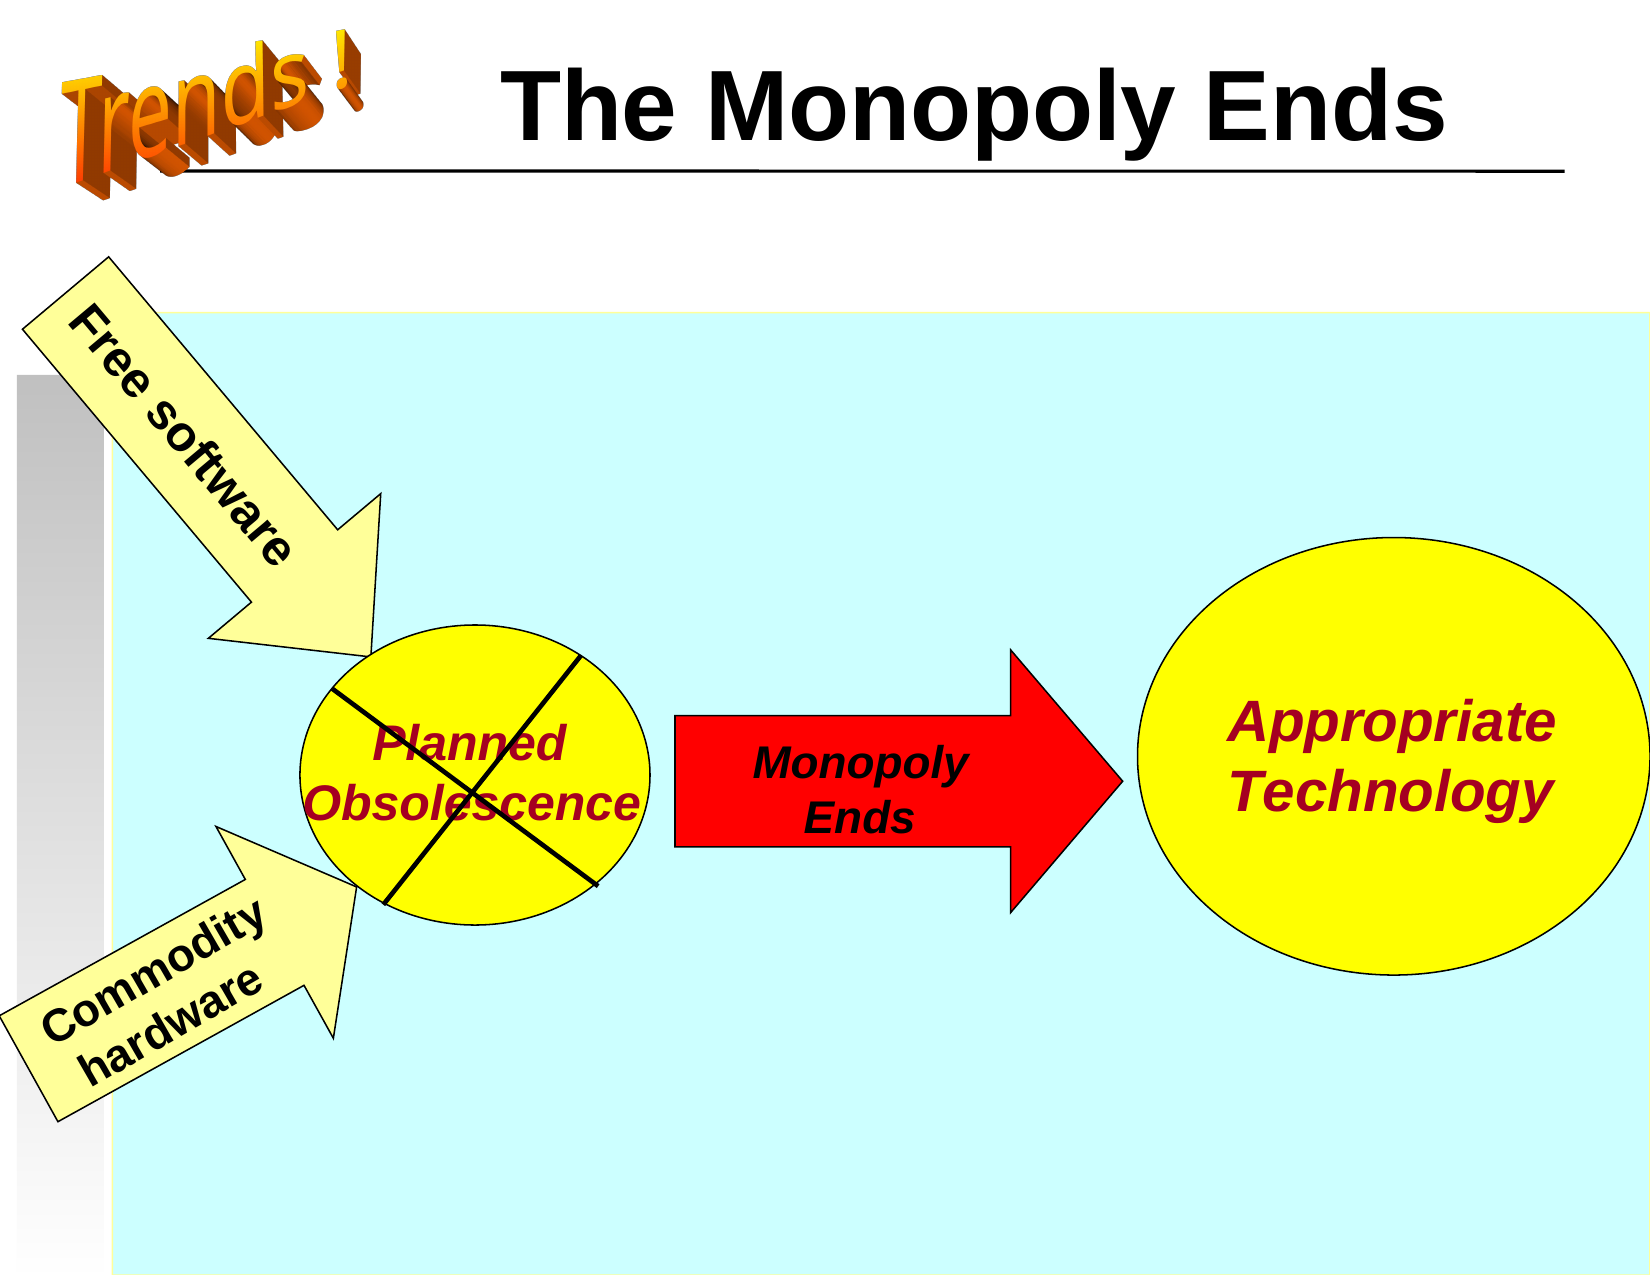

Trends !
# The Monopoly Ends
Free software
Appropriate
Technology
 Planned
Obsolescence
 Monopoly
 Ends
Commodity
 hardware